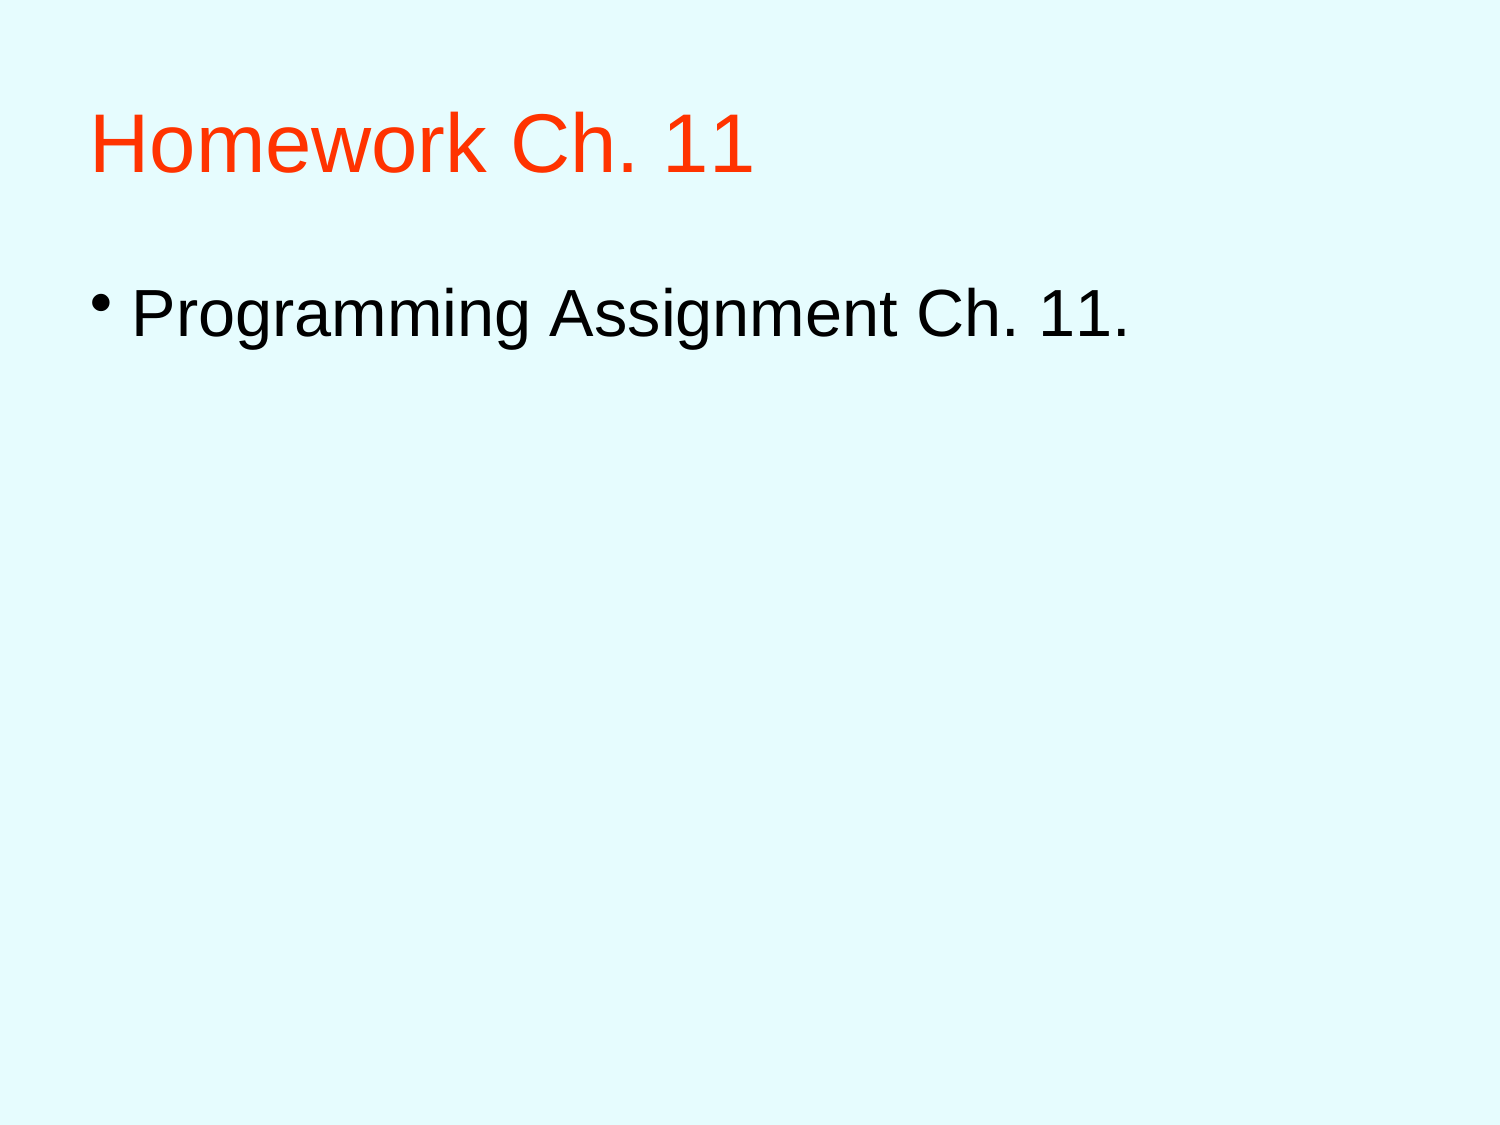

# Homework Ch. 11
 Programming Assignment Ch. 11.